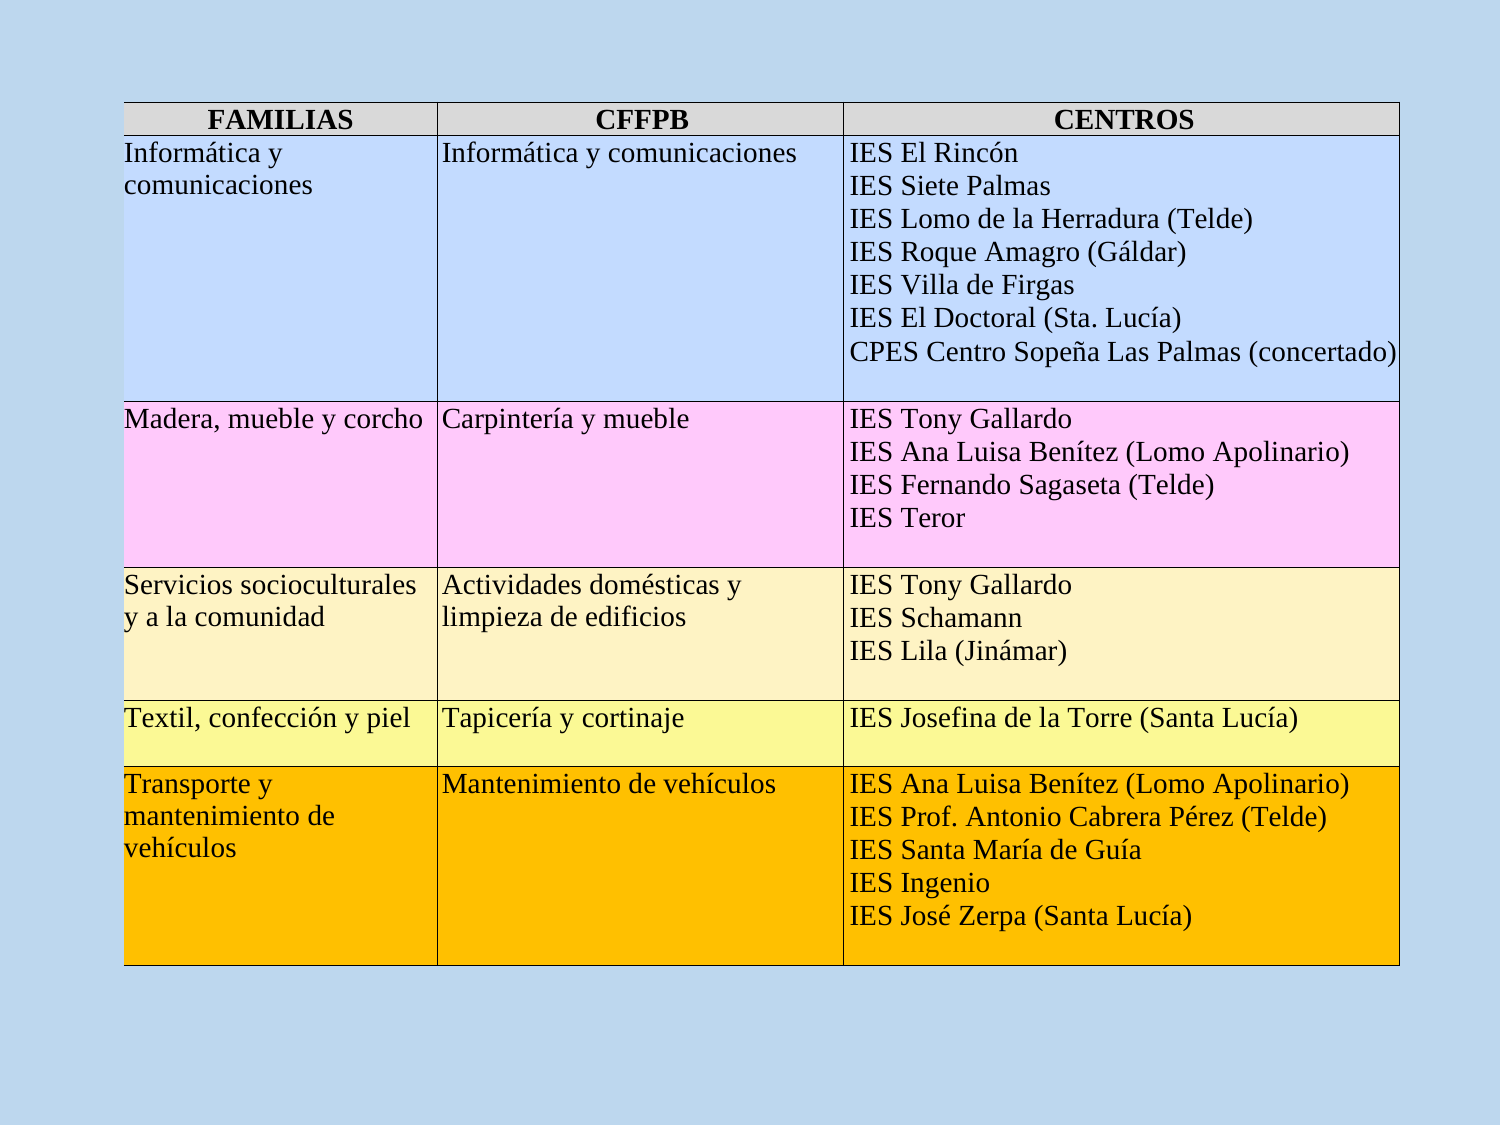

| FAMILIAS | CFFPB | CENTROS |
| --- | --- | --- |
| Informática y comunicaciones | Informática y comunicaciones | IES El Rincón IES Siete Palmas IES Lomo de la Herradura (Telde) IES Roque Amagro (Gáldar) IES Villa de Firgas IES El Doctoral (Sta. Lucía) CPES Centro Sopeña Las Palmas (concertado) |
| Madera, mueble y corcho | Carpintería y mueble | IES Tony Gallardo IES Ana Luisa Benítez (Lomo Apolinario) IES Fernando Sagaseta (Telde) IES Teror |
| Servicios socioculturales y a la comunidad | Actividades domésticas y limpieza de edificios | IES Tony Gallardo IES Schamann IES Lila (Jinámar) |
| Textil, confección y piel | Tapicería y cortinaje | IES Josefina de la Torre (Santa Lucía) |
| Transporte y mantenimiento de vehículos | Mantenimiento de vehículos | IES Ana Luisa Benítez (Lomo Apolinario) IES Prof. Antonio Cabrera Pérez (Telde) IES Santa María de Guía IES Ingenio IES José Zerpa (Santa Lucía) |